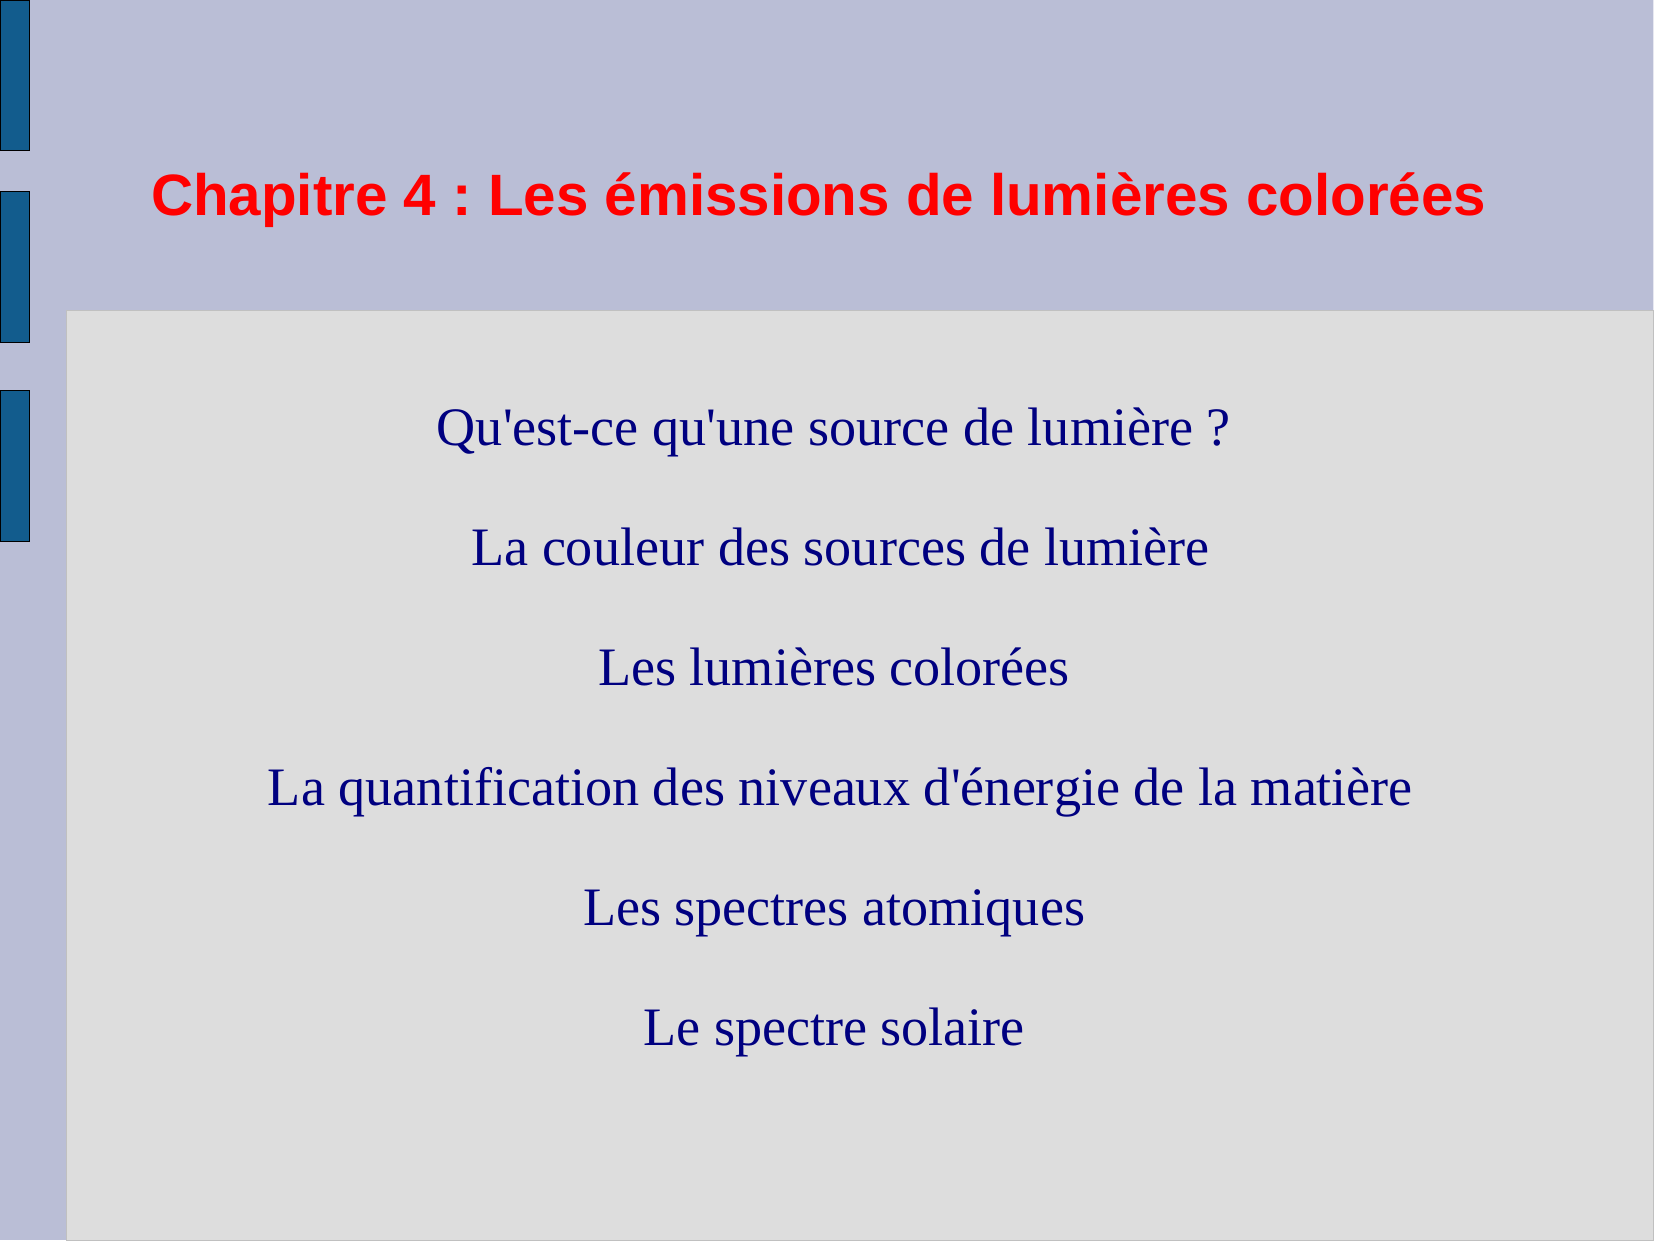

# Chapitre 4 : Les émissions de lumières colorées
Qu'est-ce qu'une source de lumière ?
La couleur des sources de lumière
Les lumières colorées
La quantification des niveaux d'énergie de la matière
Les spectres atomiques
Le spectre solaire